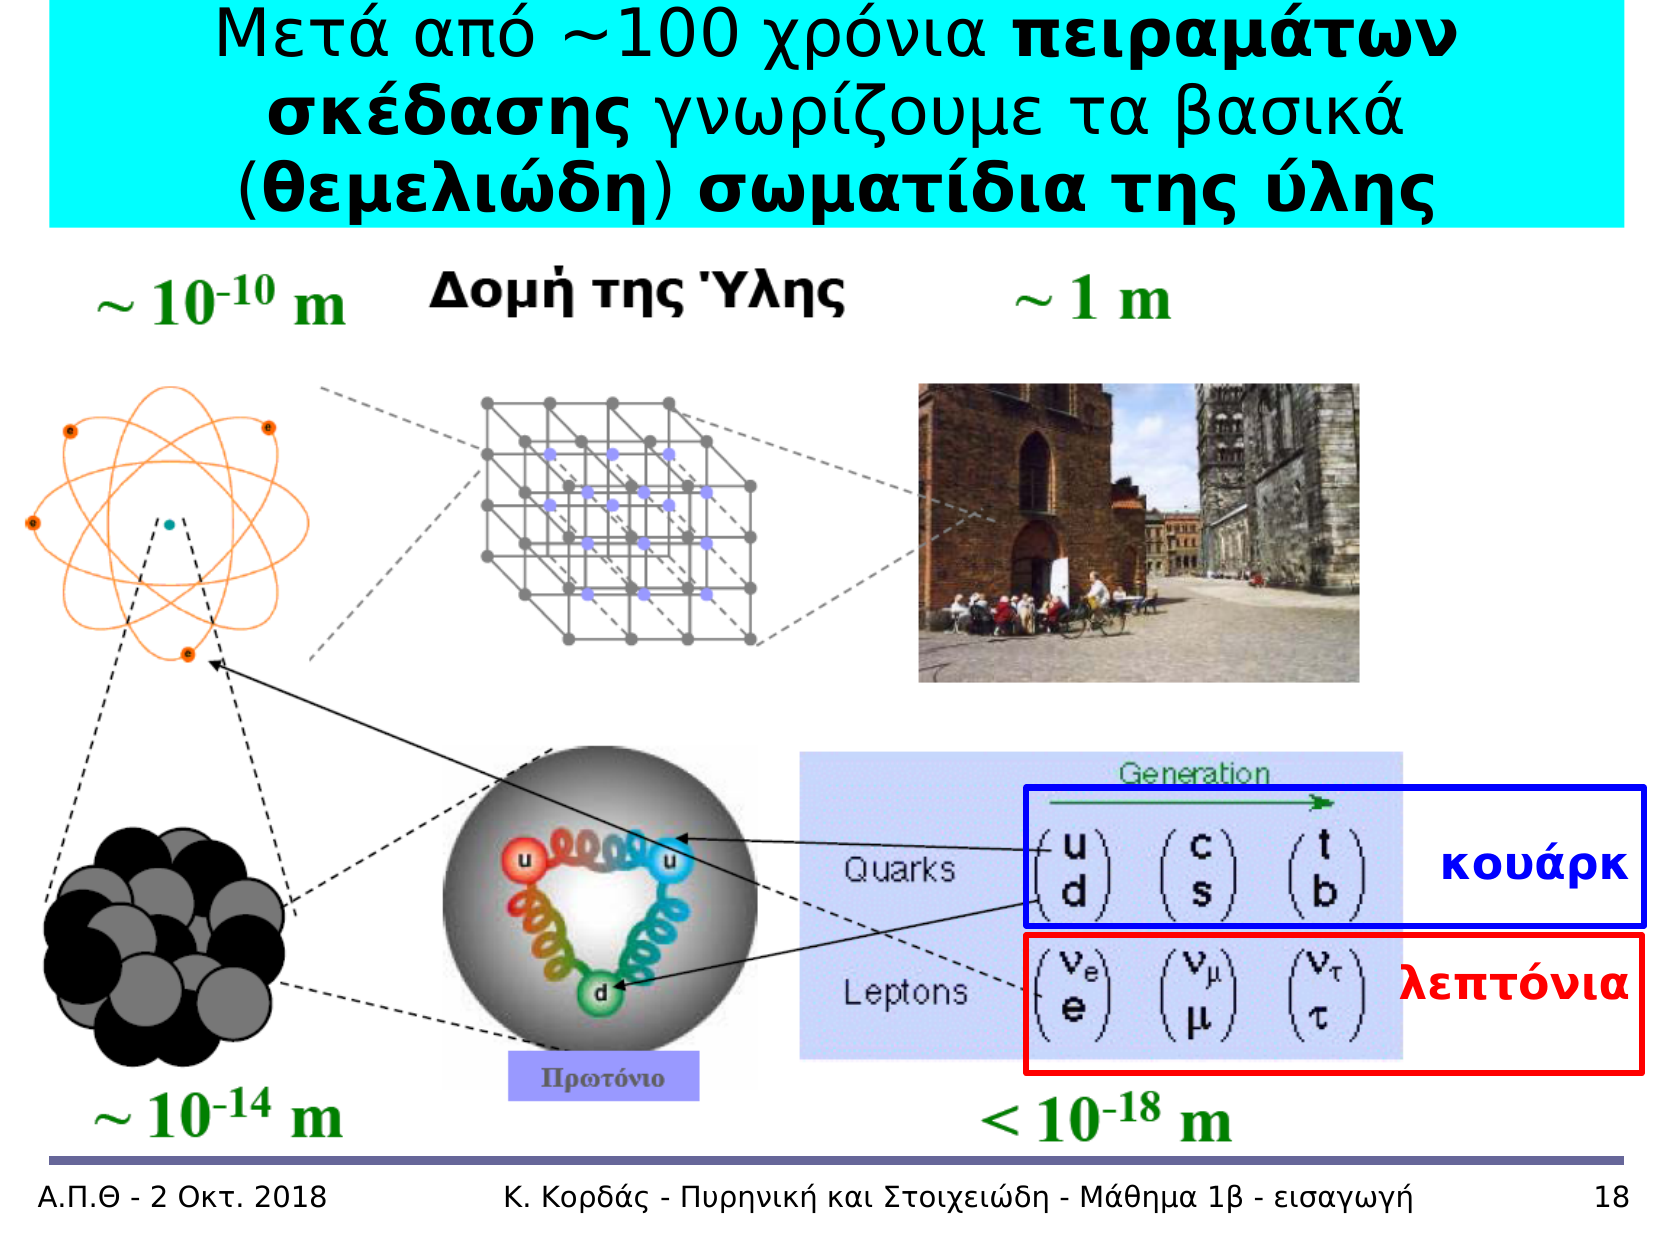

# Μετά από ~100 χρόνια πειραμάτων σκέδασης γνωρίζουμε τα βασικά (θεμελιώδη) σωματίδια της ύλης
κουάρκ
λεπτόνια
Α.Π.Θ - 2 Οκτ. 2018
Κ. Κορδάς - Πυρηνική και Στοιχειώδη - Μάθημα 1β - εισαγωγή
18